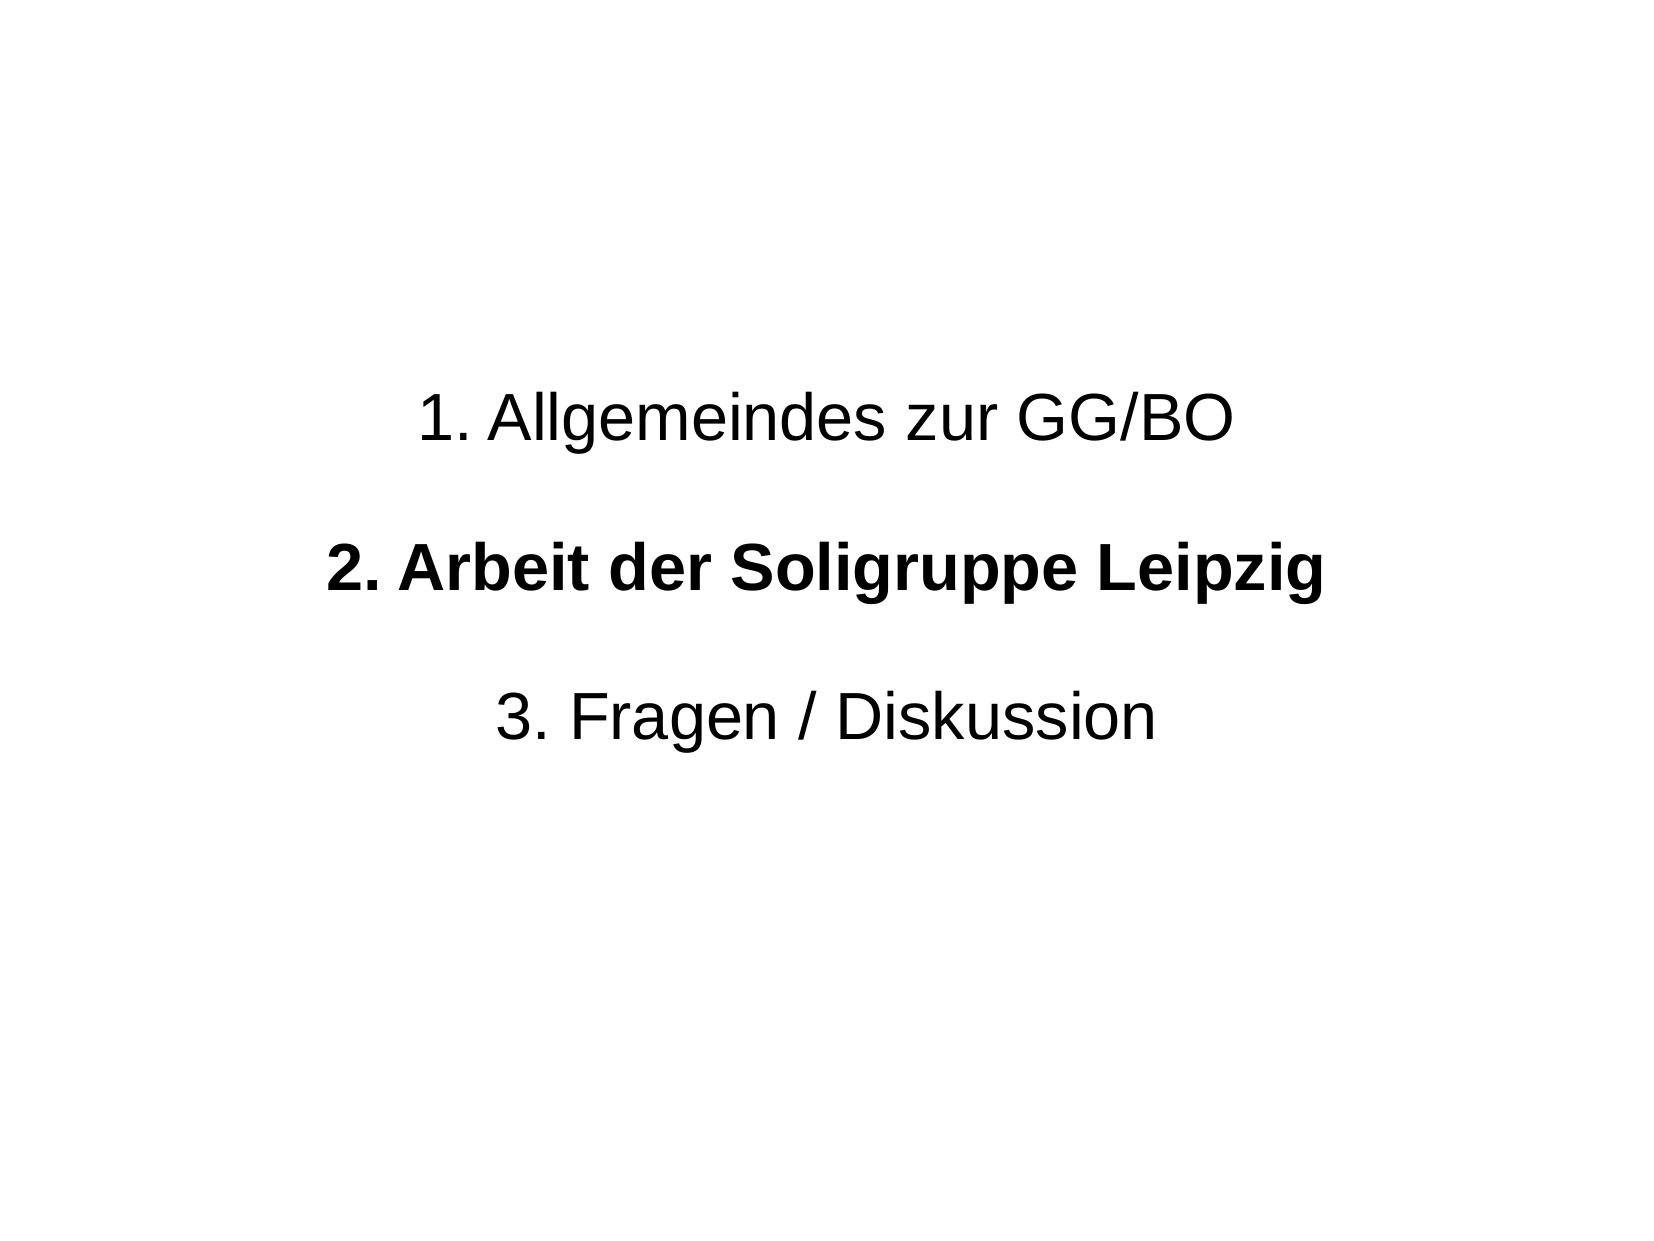

# 1. Allgemeindes zur GG/BO
2. Arbeit der Soligruppe Leipzig
3. Fragen / Diskussion